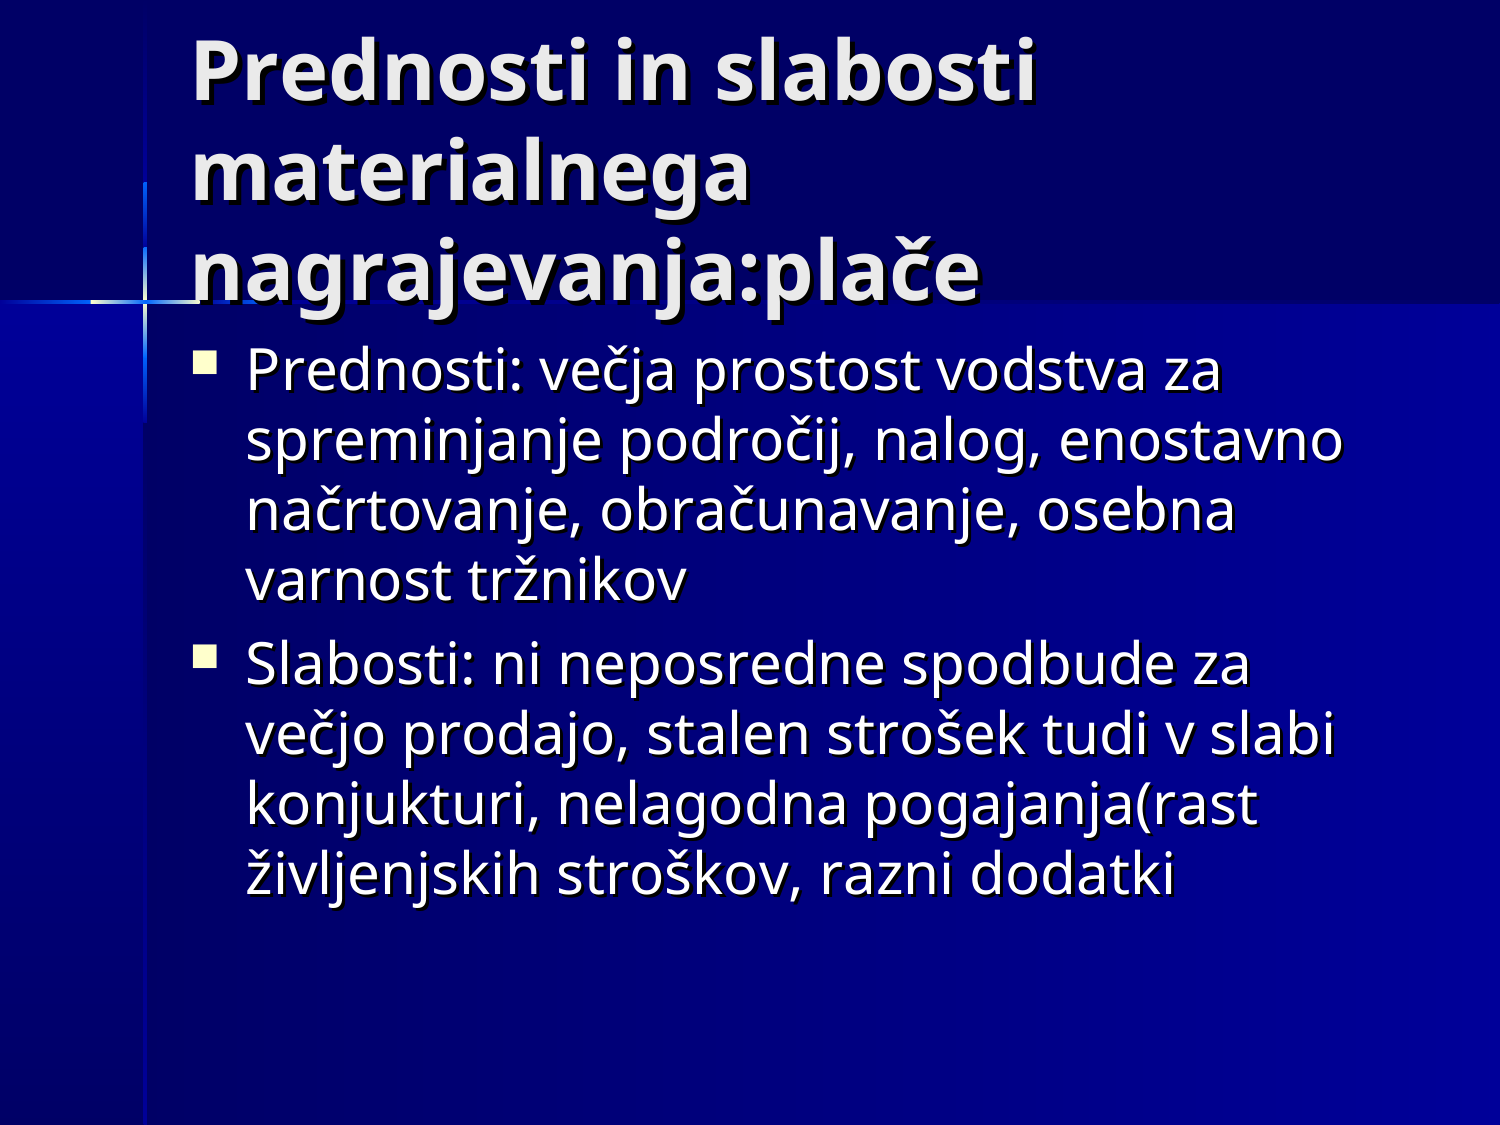

# Prednosti in slabosti materialnega nagrajevanja:plače
Prednosti: večja prostost vodstva za spreminjanje področij, nalog, enostavno načrtovanje, obračunavanje, osebna varnost tržnikov
Slabosti: ni neposredne spodbude za večjo prodajo, stalen strošek tudi v slabi konjukturi, nelagodna pogajanja(rast življenjskih stroškov, razni dodatki